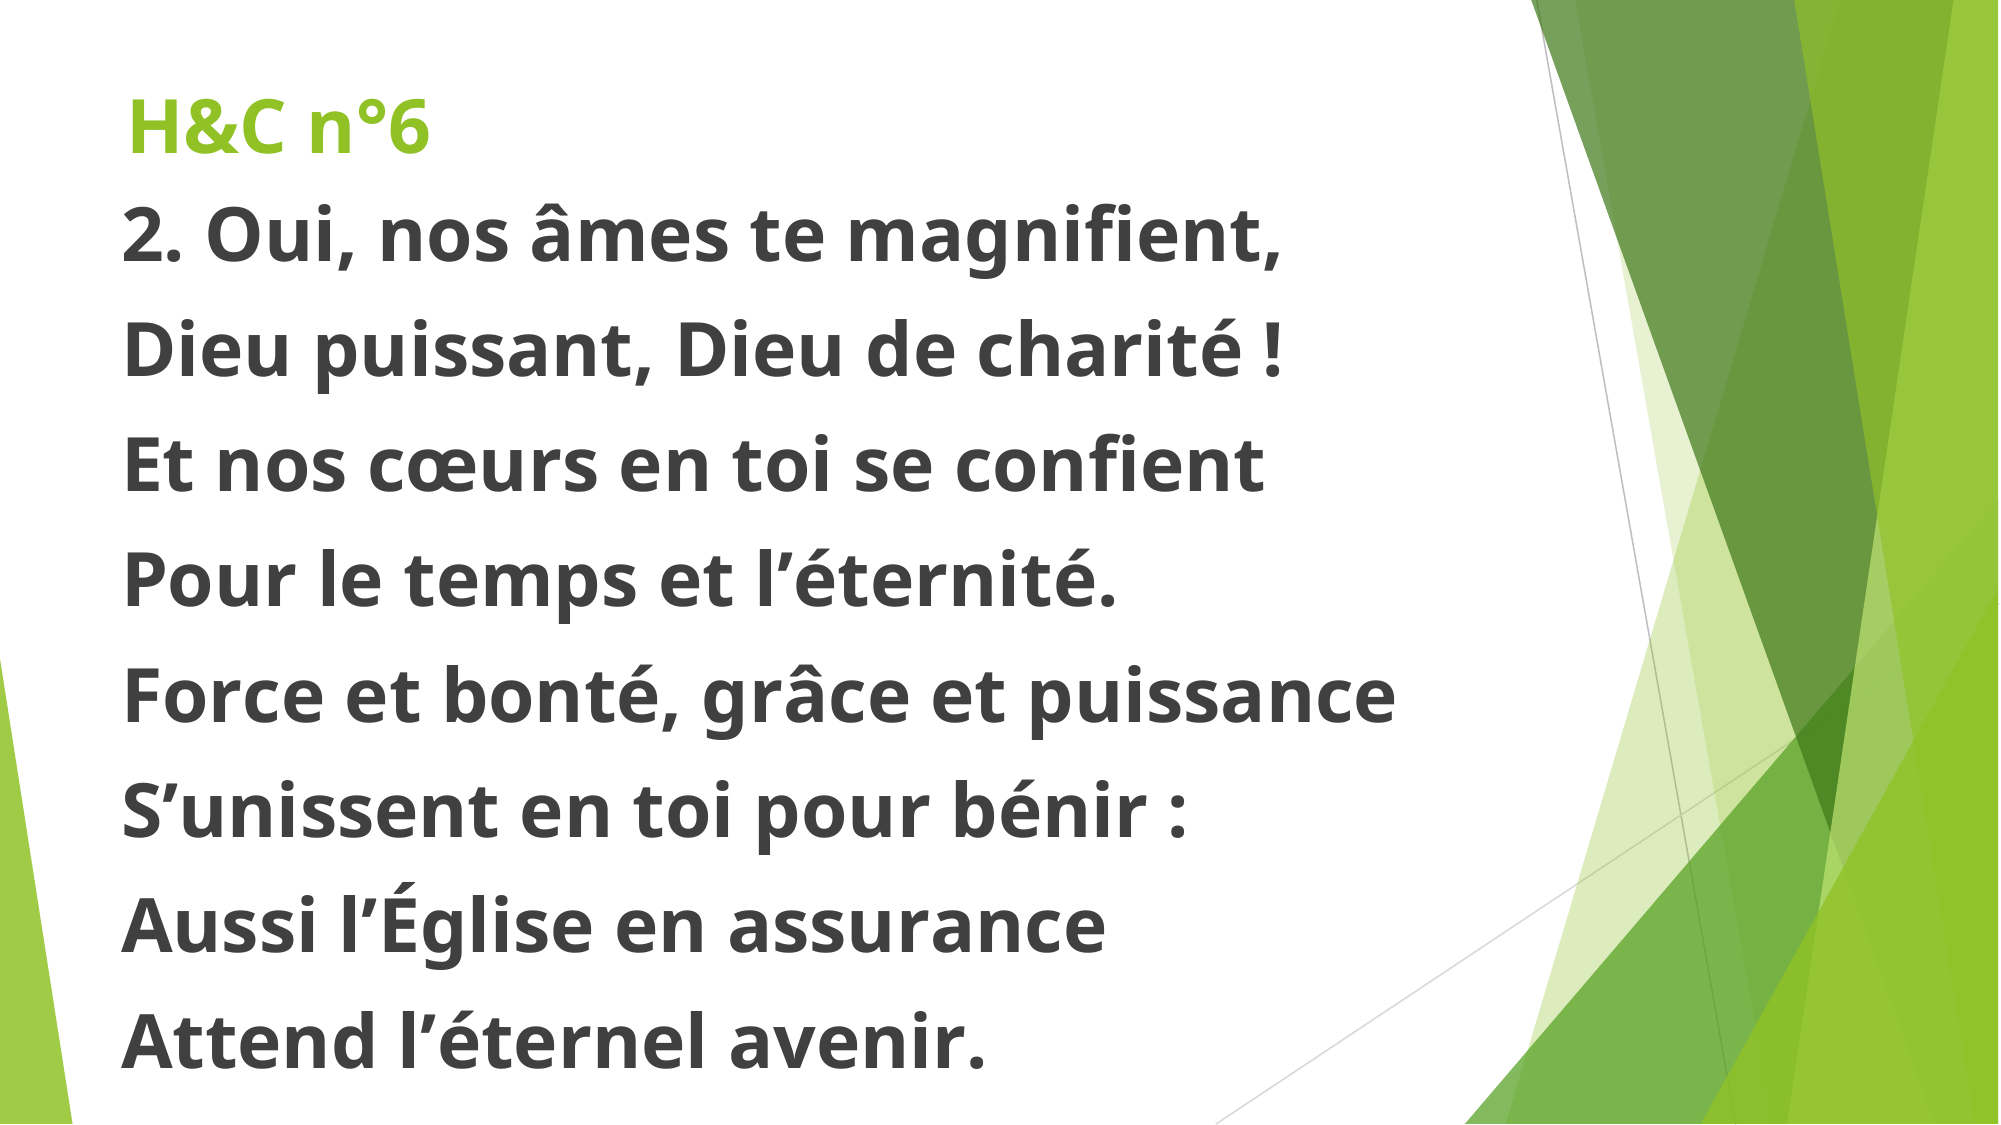

H&C n°6
2. Oui, nos âmes te magnifient,
Dieu puissant, Dieu de charité !
Et nos cœurs en toi se confient
Pour le temps et l’éternité.
Force et bonté, grâce et puissance
S’unissent en toi pour bénir :
Aussi l’Église en assurance
Attend l’éternel avenir.